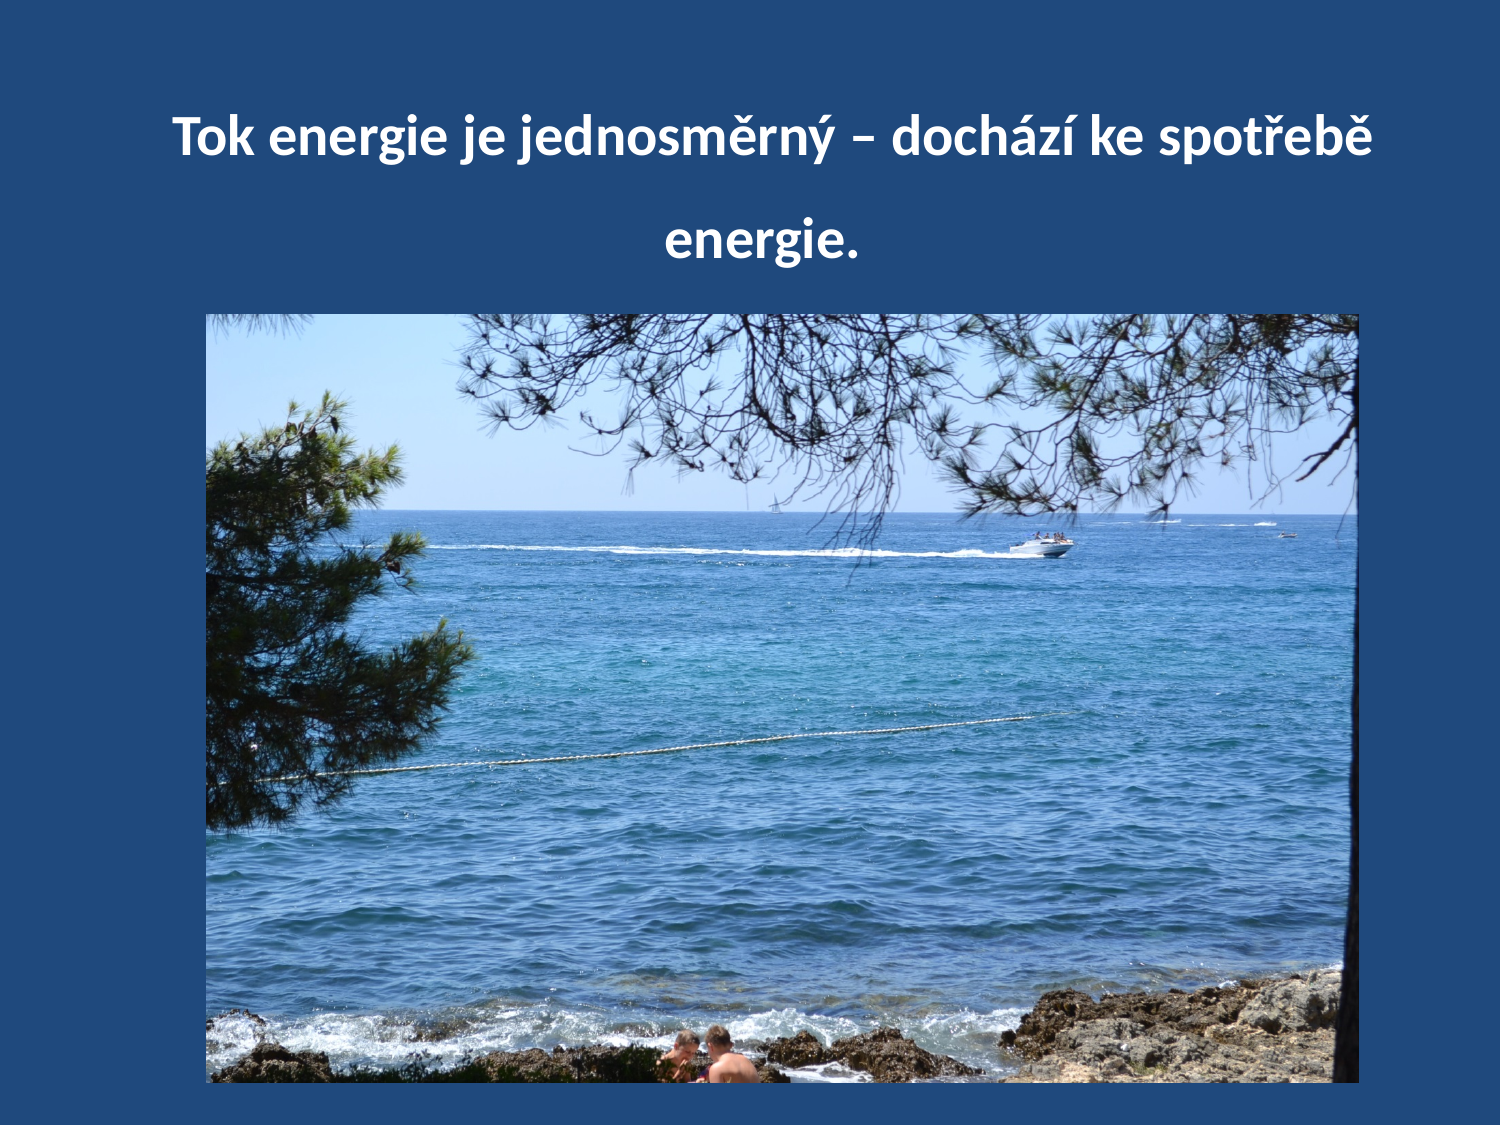

# Tok energie je jednosměrný – dochází ke spotřebě energie.